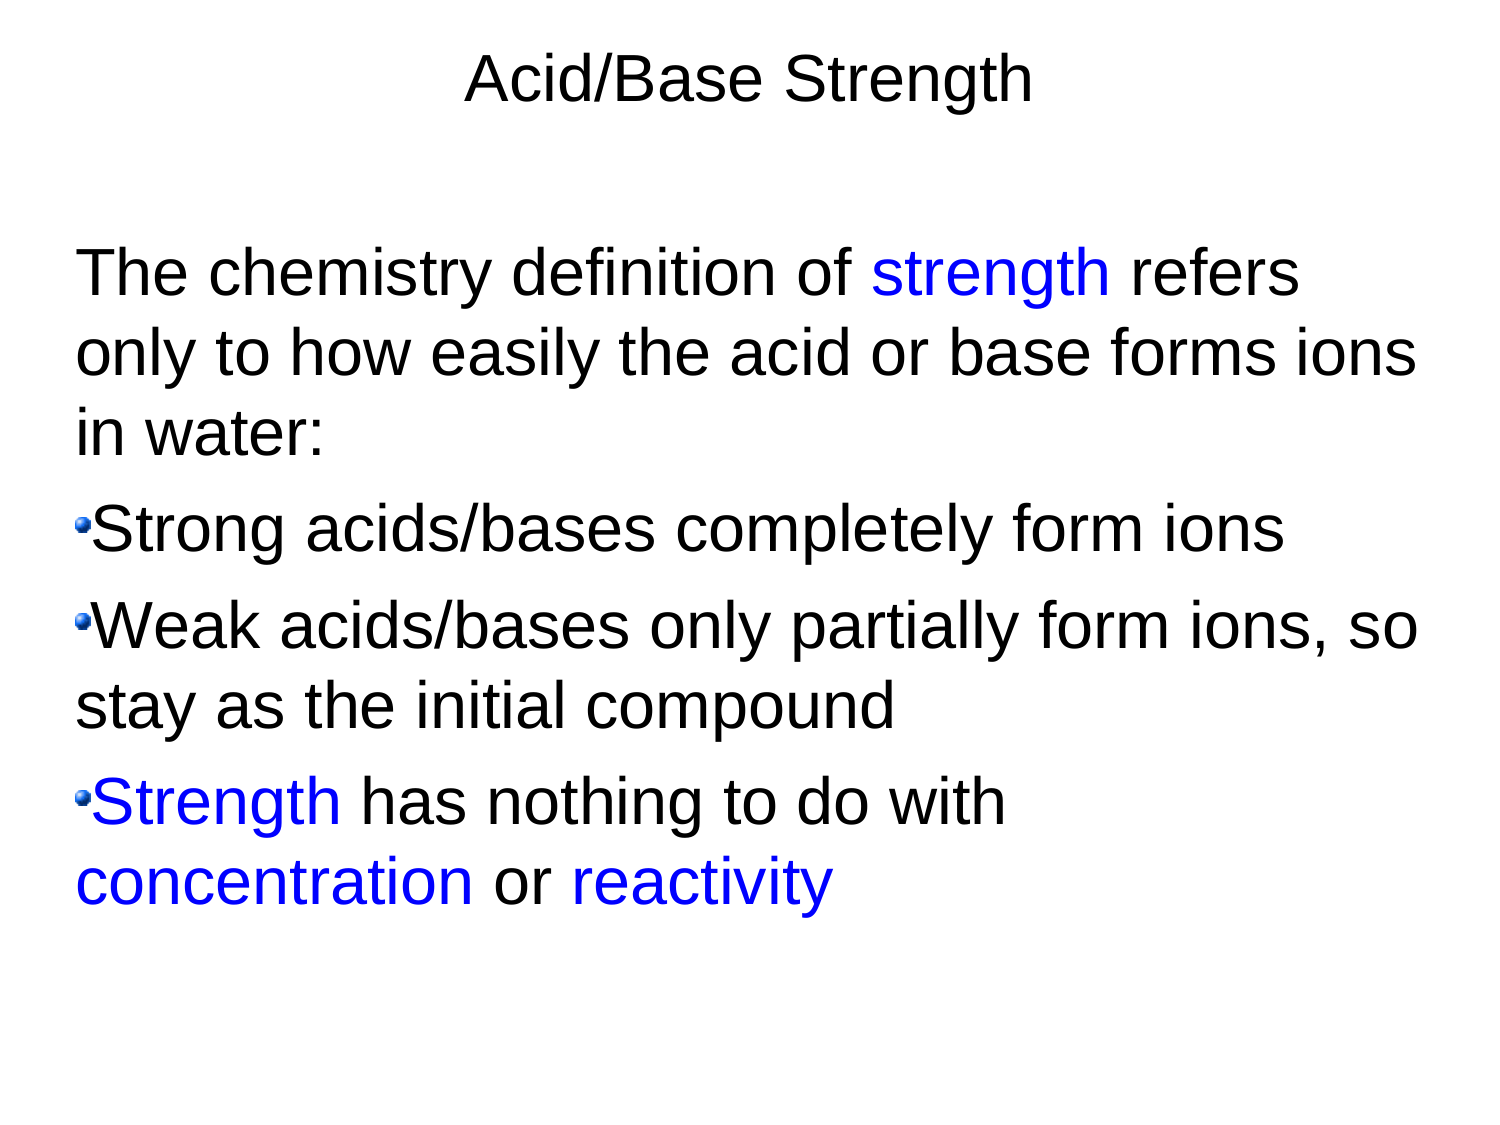

# Acid/Base Strength
The chemistry definition of strength refers only to how easily the acid or base forms ions in water:
Strong acids/bases completely form ions
Weak acids/bases only partially form ions, so stay as the initial compound
Strength has nothing to do with concentration or reactivity